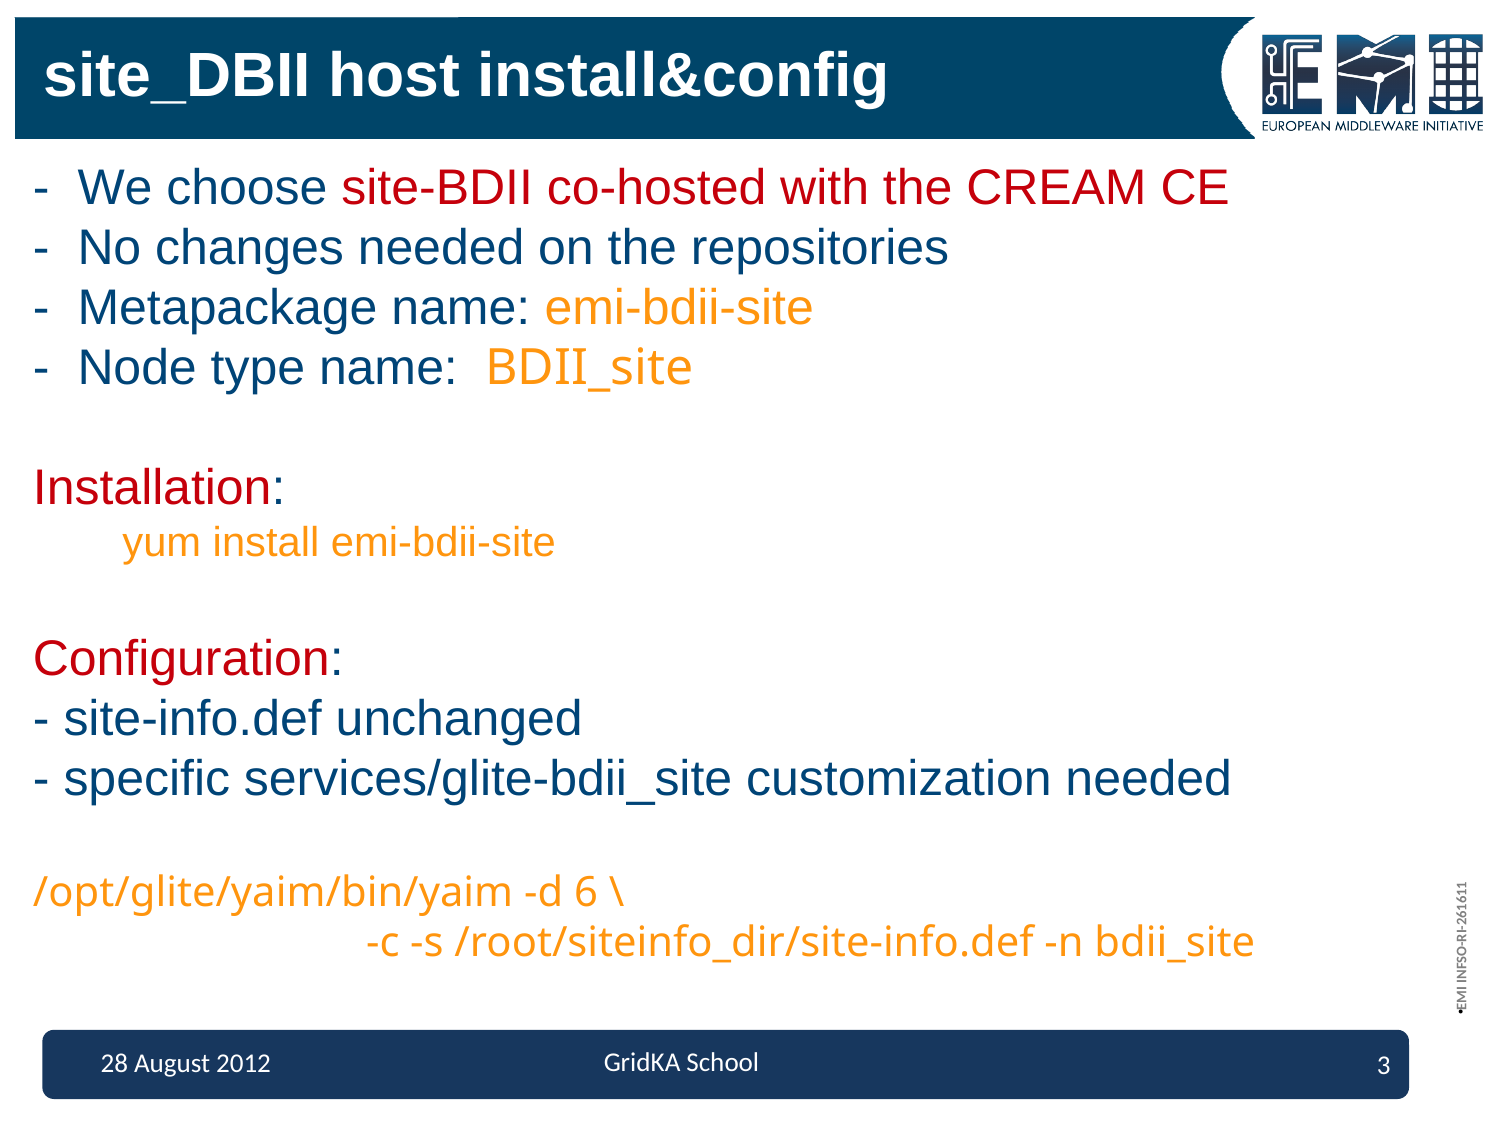

site_DBII host install&config
- We choose site-BDII co-hosted with the CREAM CE
- No changes needed on the repositories
- Metapackage name: emi-bdii-site
- Node type name: BDII_site
Installation:
yum install emi-bdii-site
Configuration:
- site-info.def unchanged
- specific services/glite-bdii_site customization needed
/opt/glite/yaim/bin/yaim -d 6 \
 -c -s /root/siteinfo_dir/site-info.def -n bdii_site
GridKA School
3